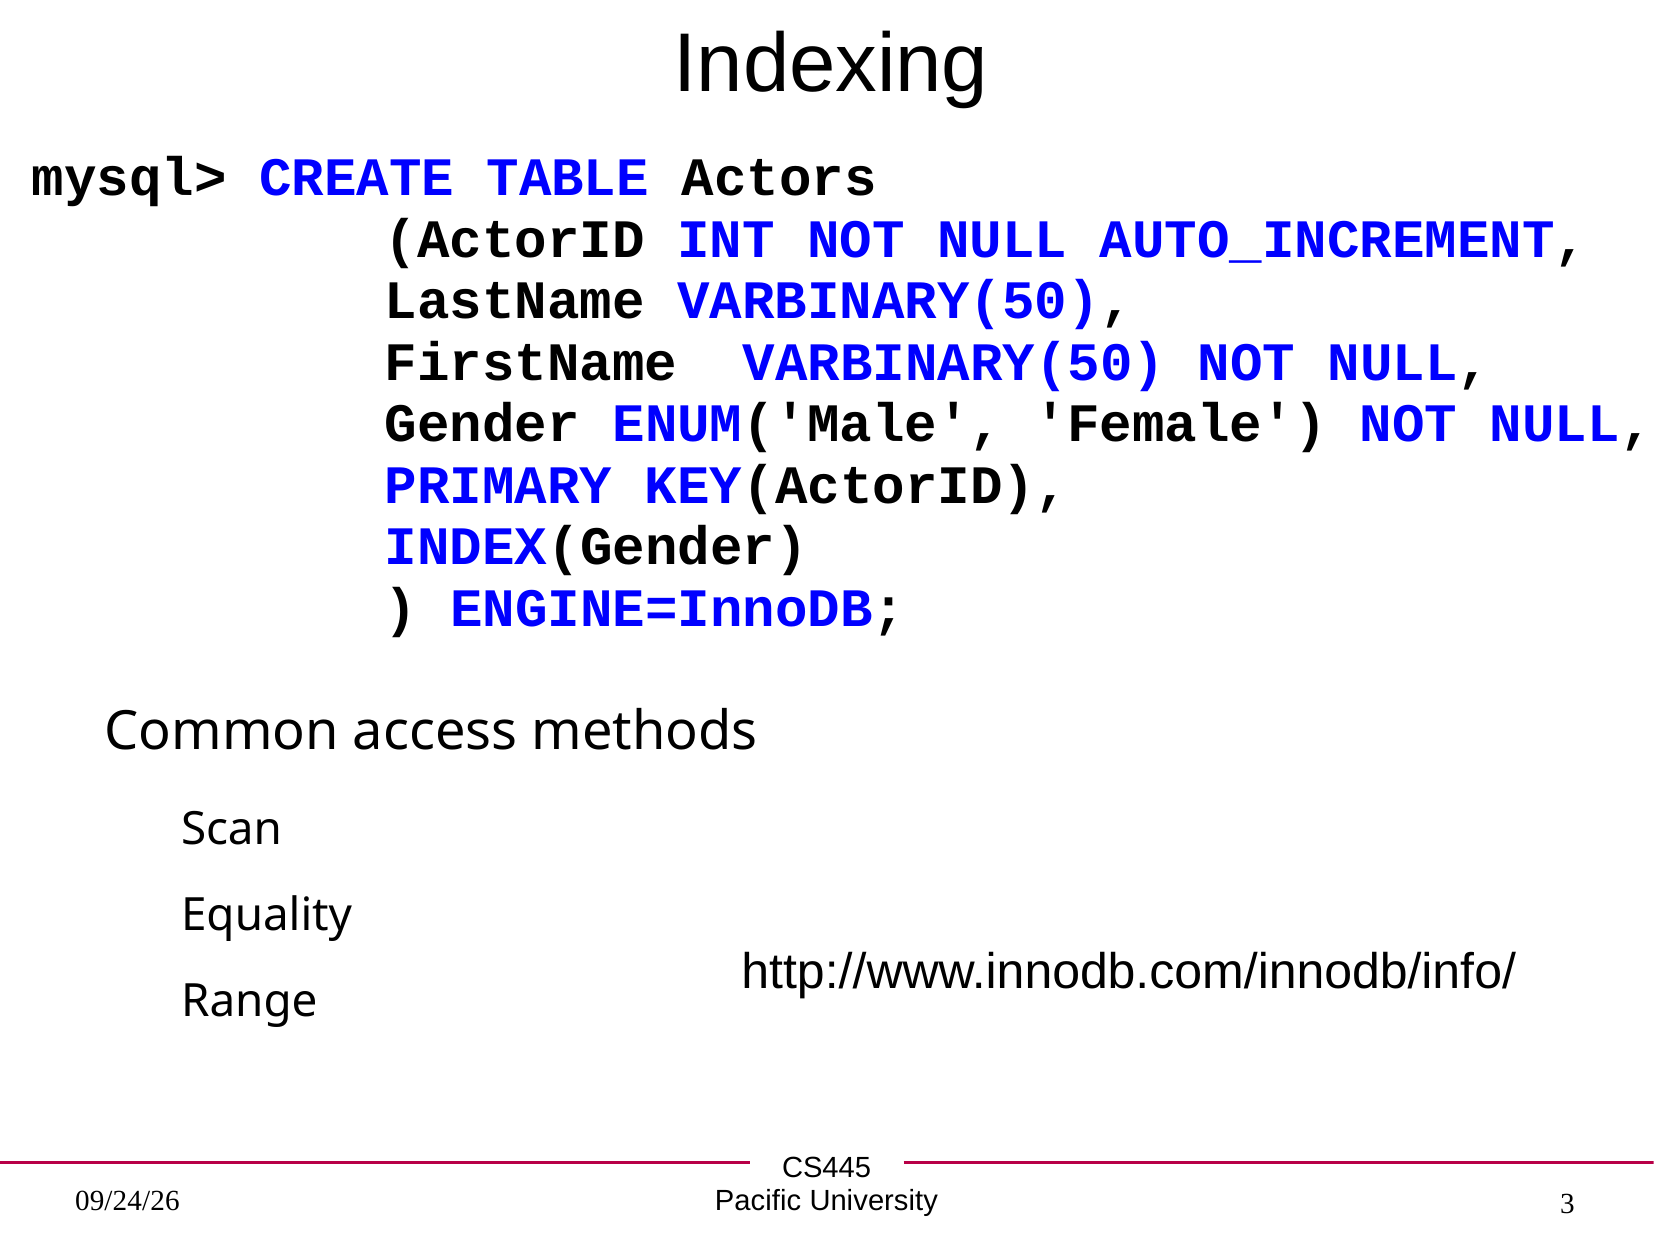

# Indexing
mysql> CREATE TABLE Actors
				(ActorID INT NOT NULL AUTO_INCREMENT,
				LastName VARBINARY(50),
				FirstName VARBINARY(50) NOT NULL,
				Gender ENUM('Male', 'Female') NOT NULL,
				PRIMARY KEY(ActorID),
				INDEX(Gender)
				) ENGINE=InnoDB;
Common access methods
Scan
Equality
Range
http://www.innodb.com/innodb/info/